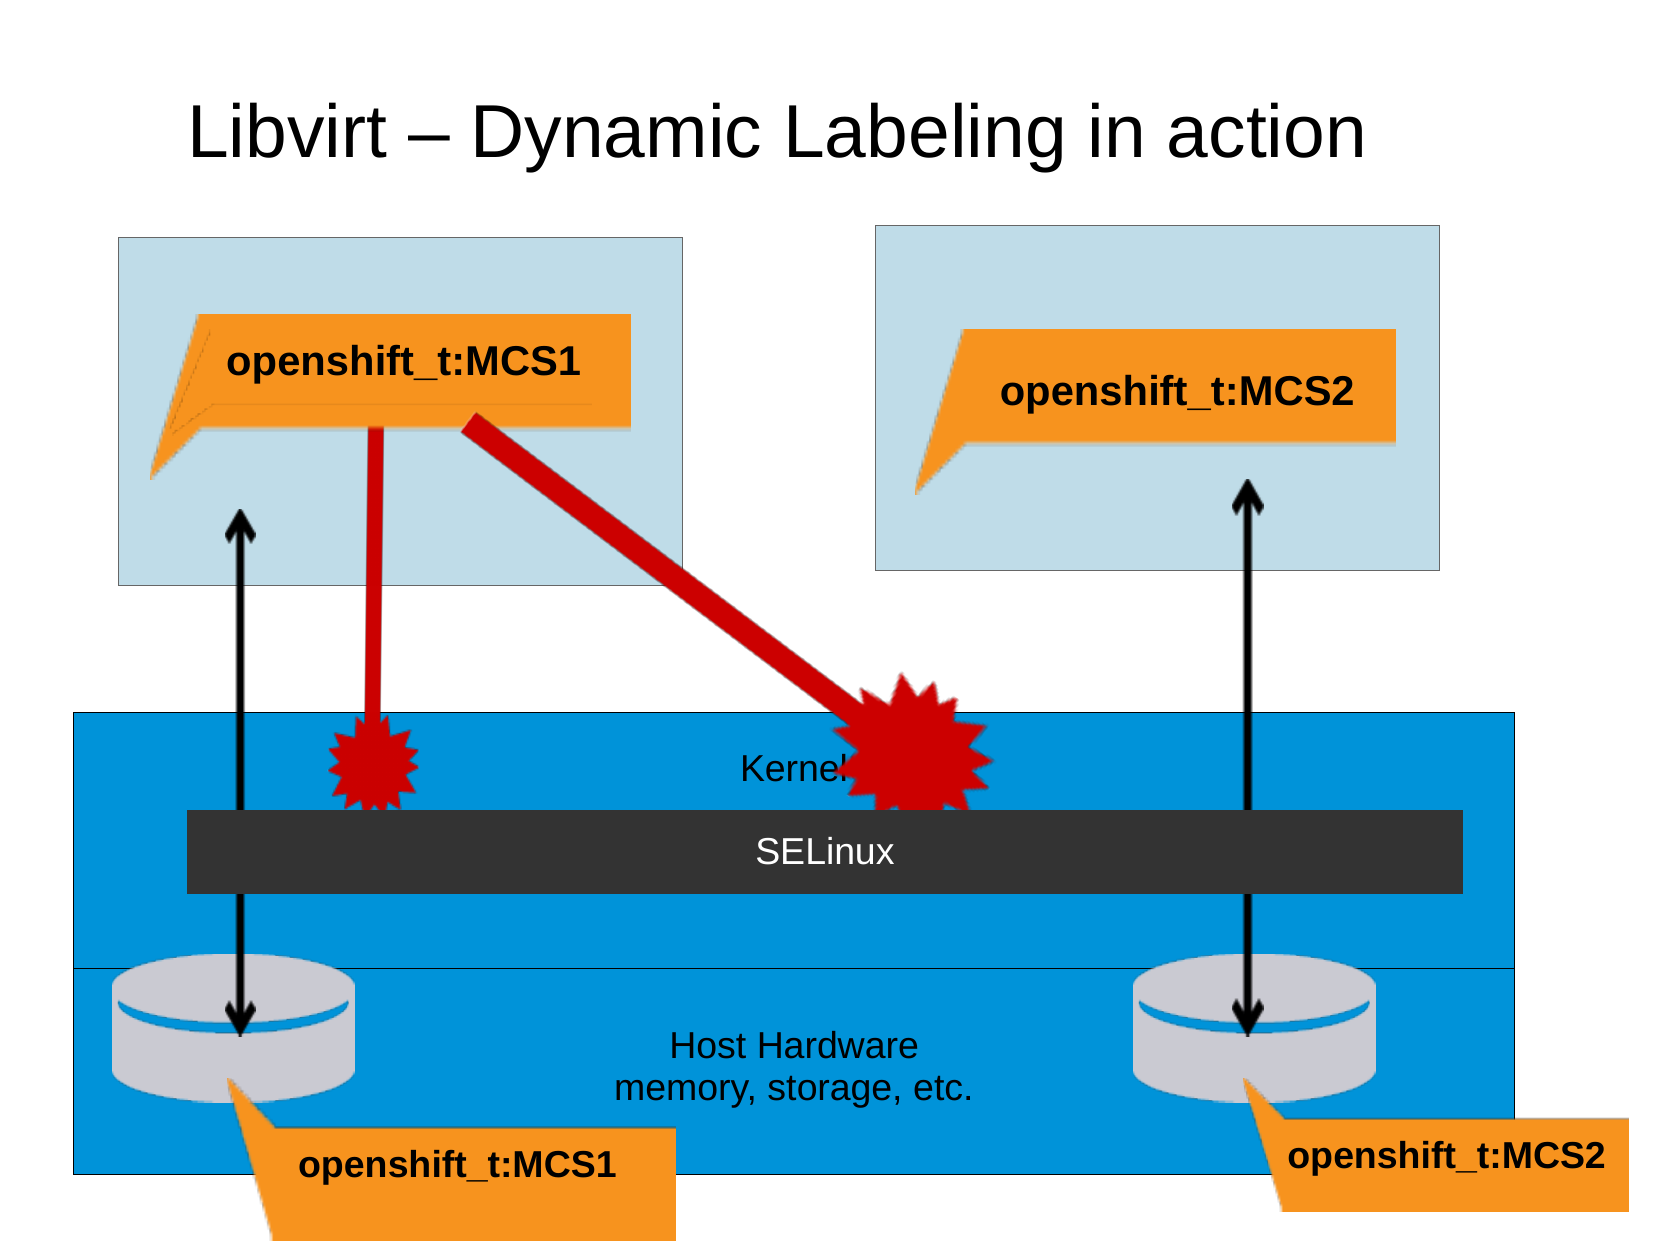

# Libvirt – Dynamic Labeling in action
openshift_t:MCS1
openshift_t:MCS2
Kernel
Host Hardware
memory, storage, etc.
SELinux
openshift_t:MCS2
openshift_t:MCS1